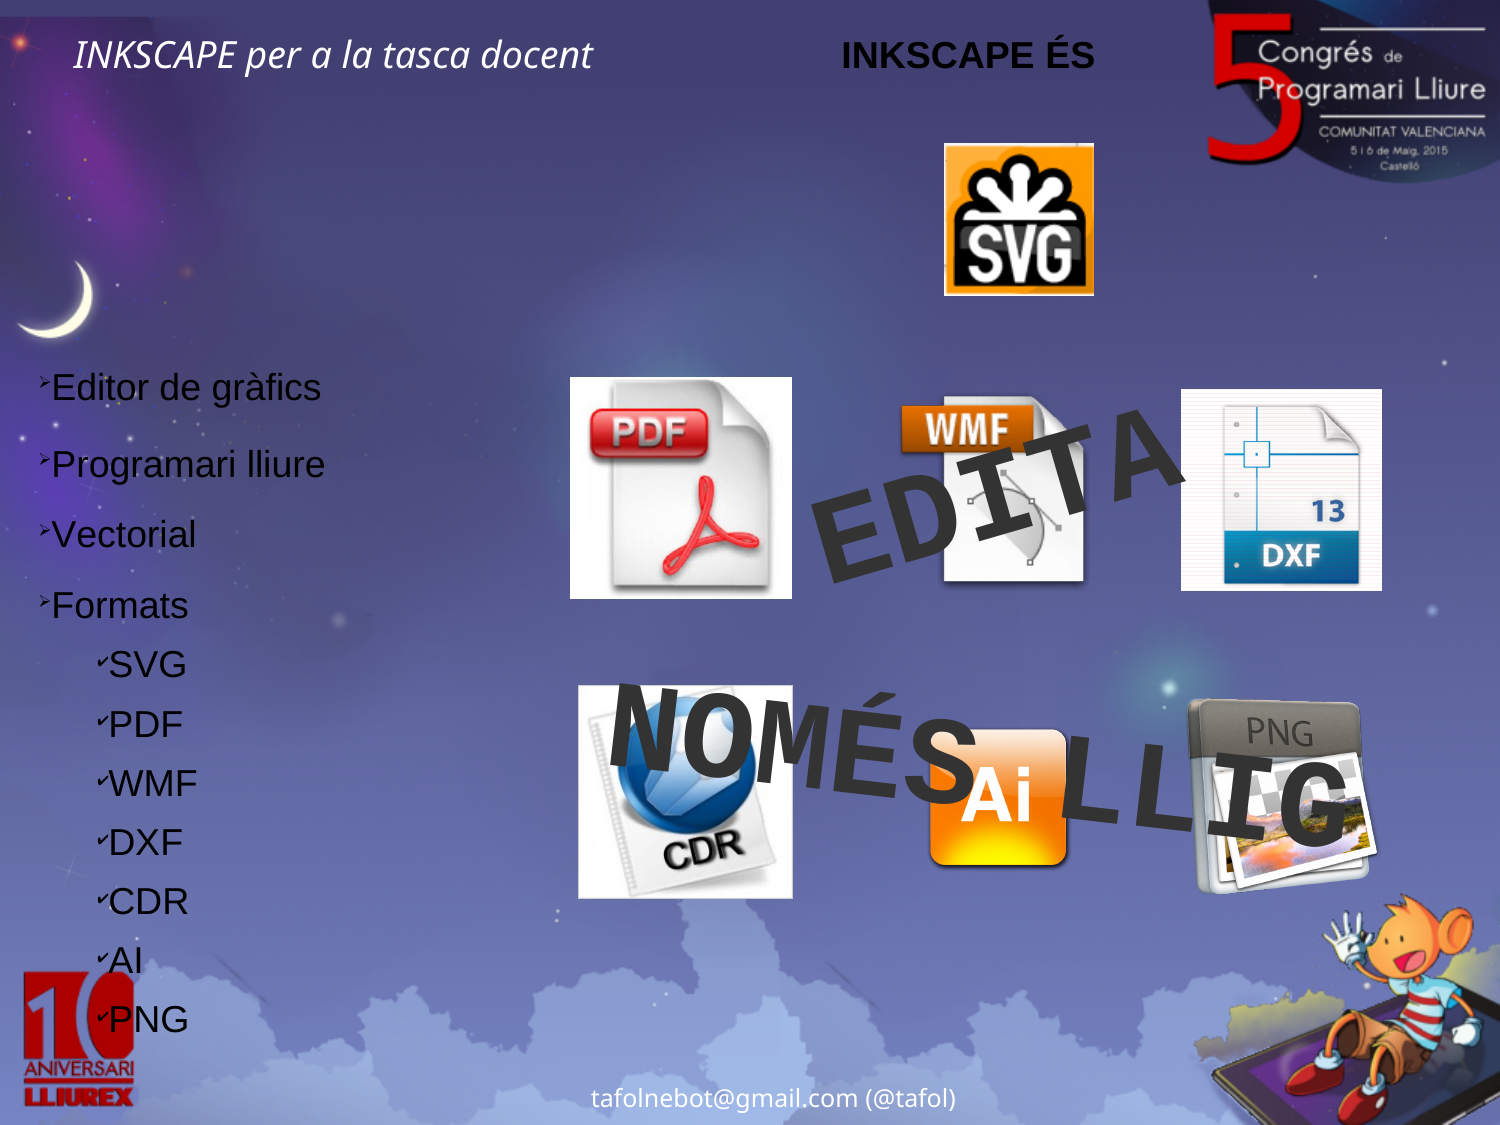

INKSCAPE ÉS
Editor de gràfics
EDITA
Programari lliure
Vectorial
Formats
SVG
NOMÉS LLIG
PDF
WMF
DXF
CDR
AI
PNG